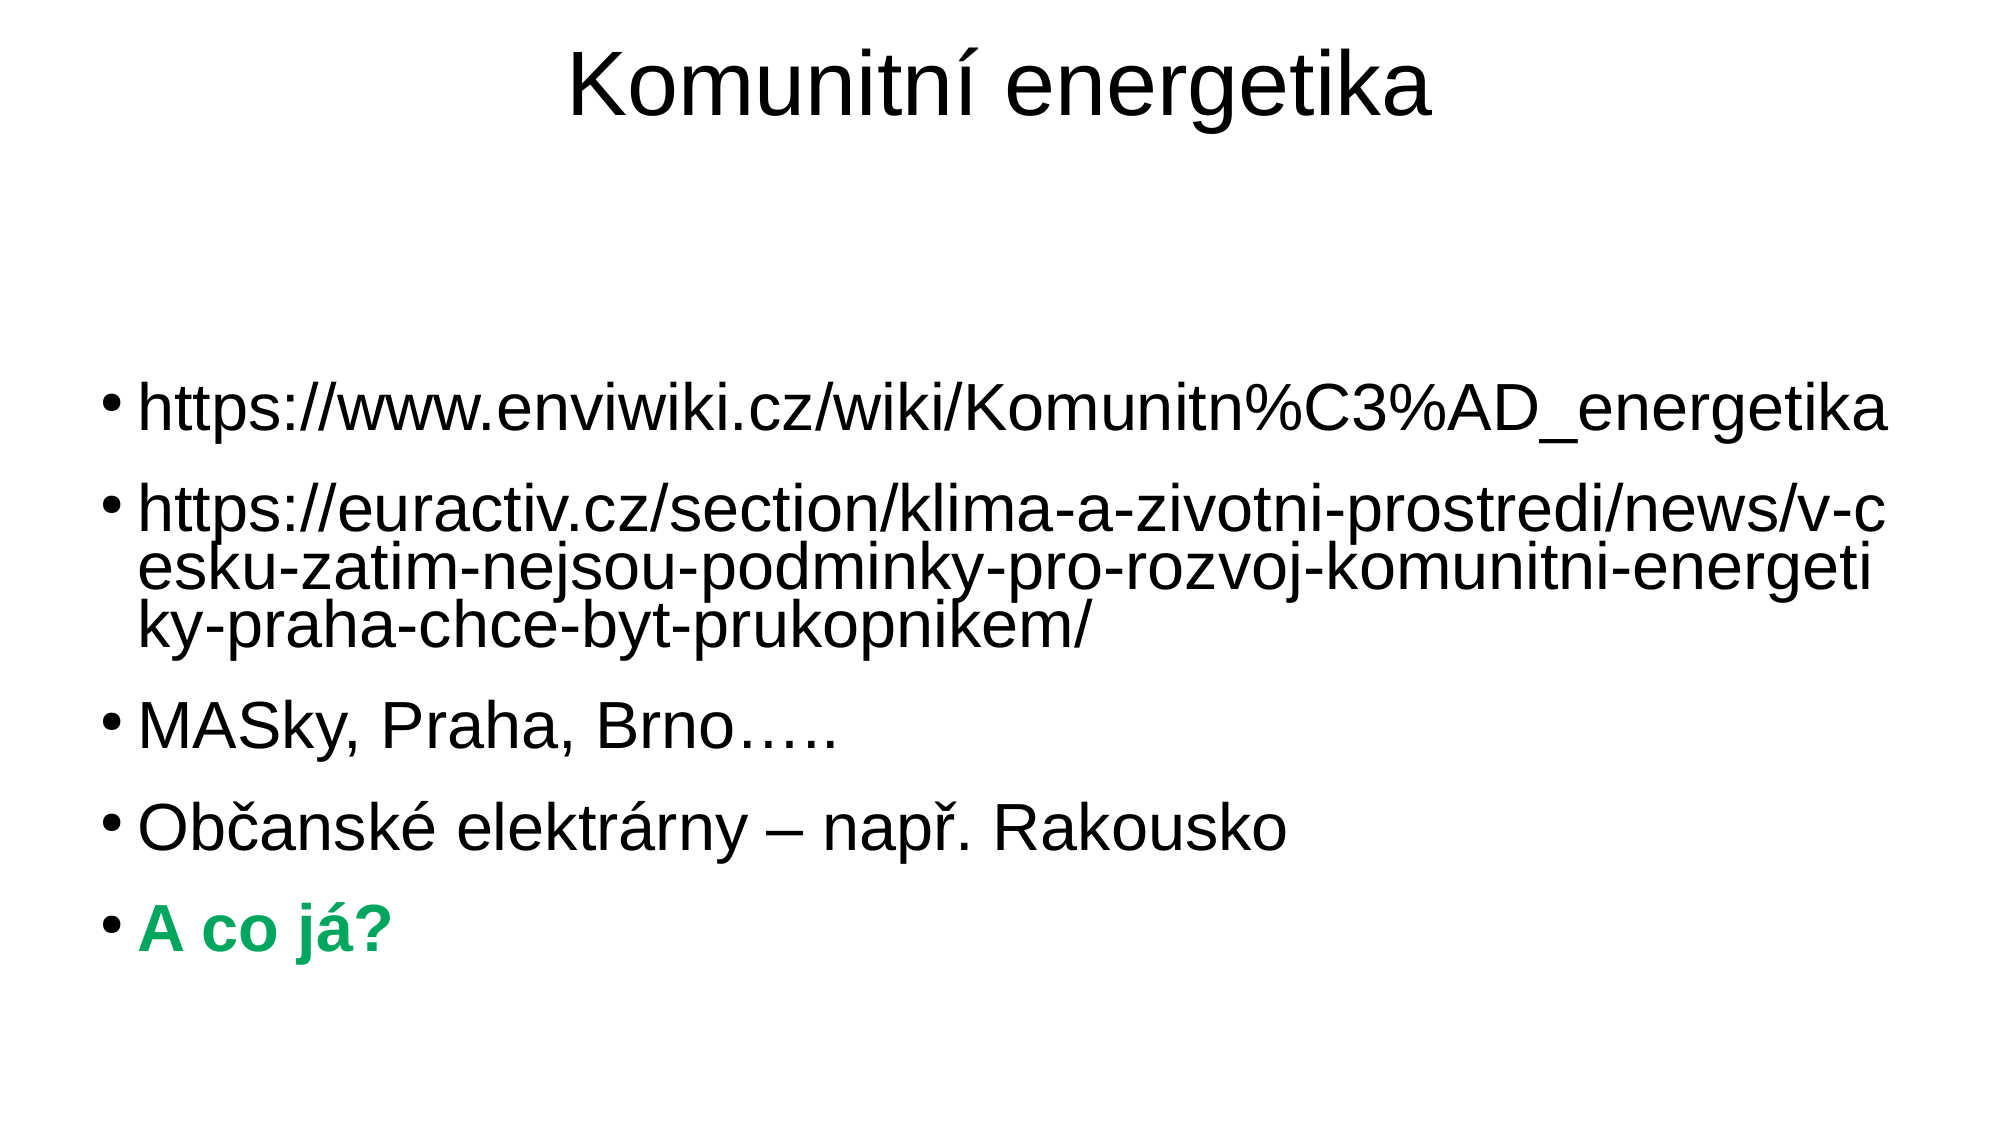

# Komunitní energetika
https://www.enviwiki.cz/wiki/Komunitn%C3%AD_energetika
https://euractiv.cz/section/klima-a-zivotni-prostredi/news/v-cesku-zatim-nejsou-podminky-pro-rozvoj-komunitni-energetiky-praha-chce-byt-prukopnikem/
MASky, Praha, Brno…..
Občanské elektrárny – např. Rakousko
A co já?